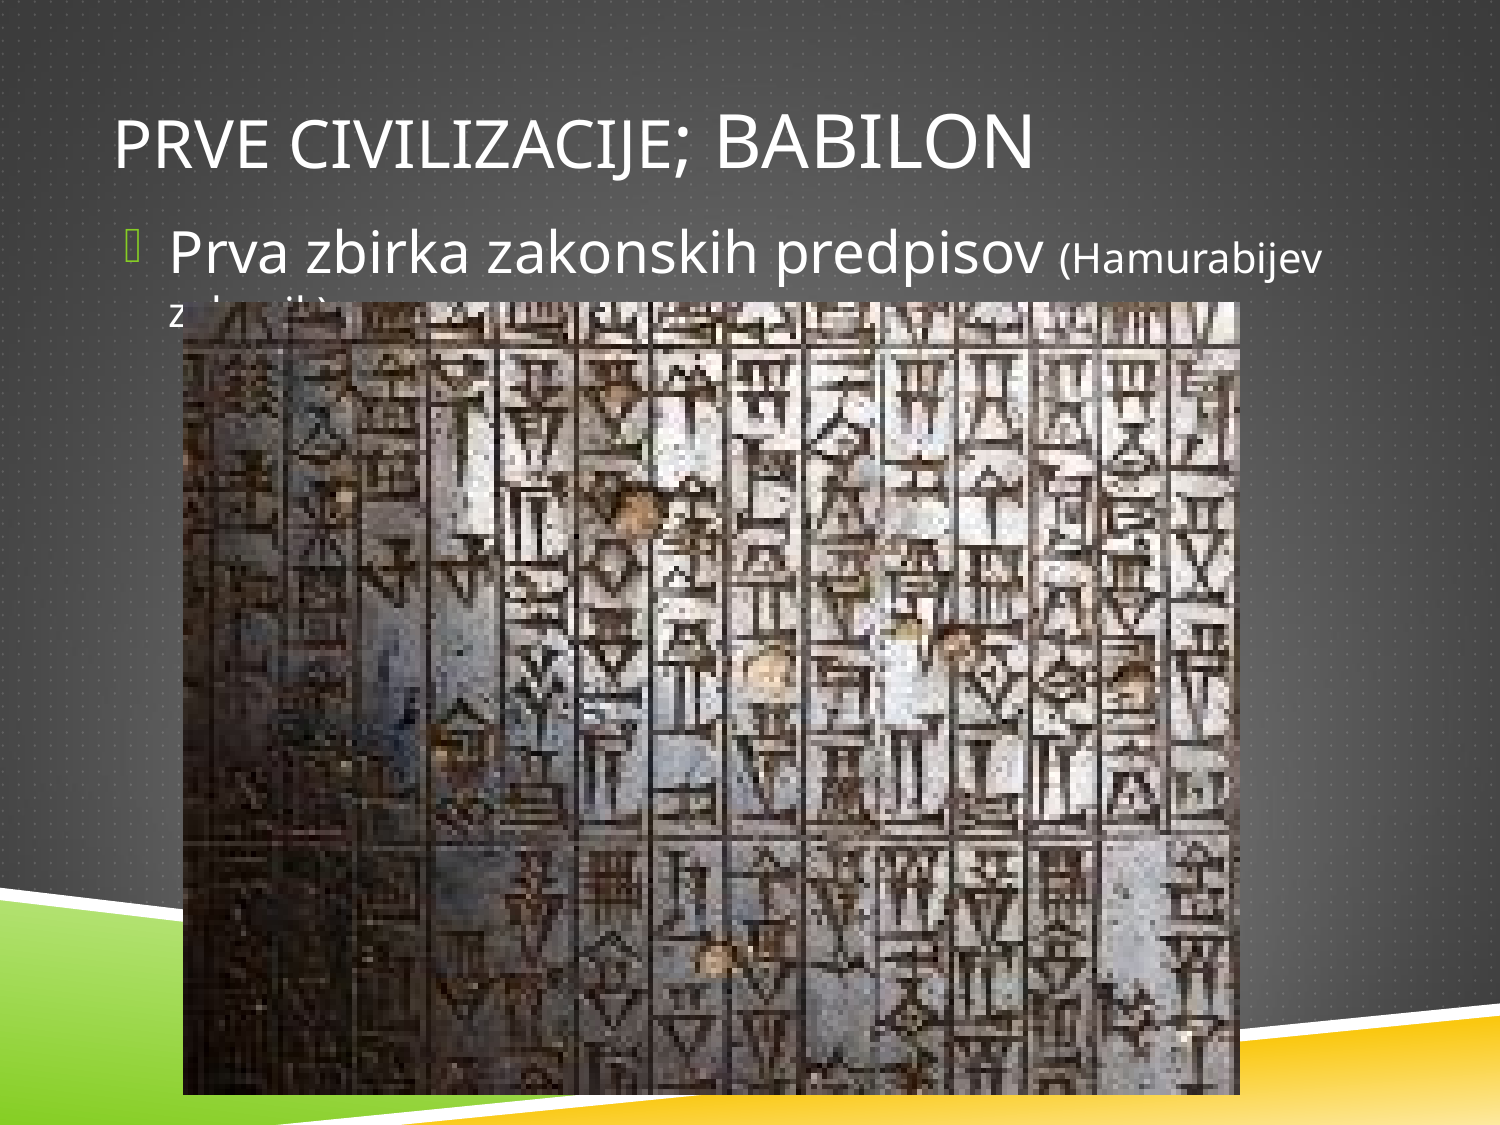

# Prve civilizacije; BABILON
Prva zbirka zakonskih predpisov (Hamurabijev zakonik)